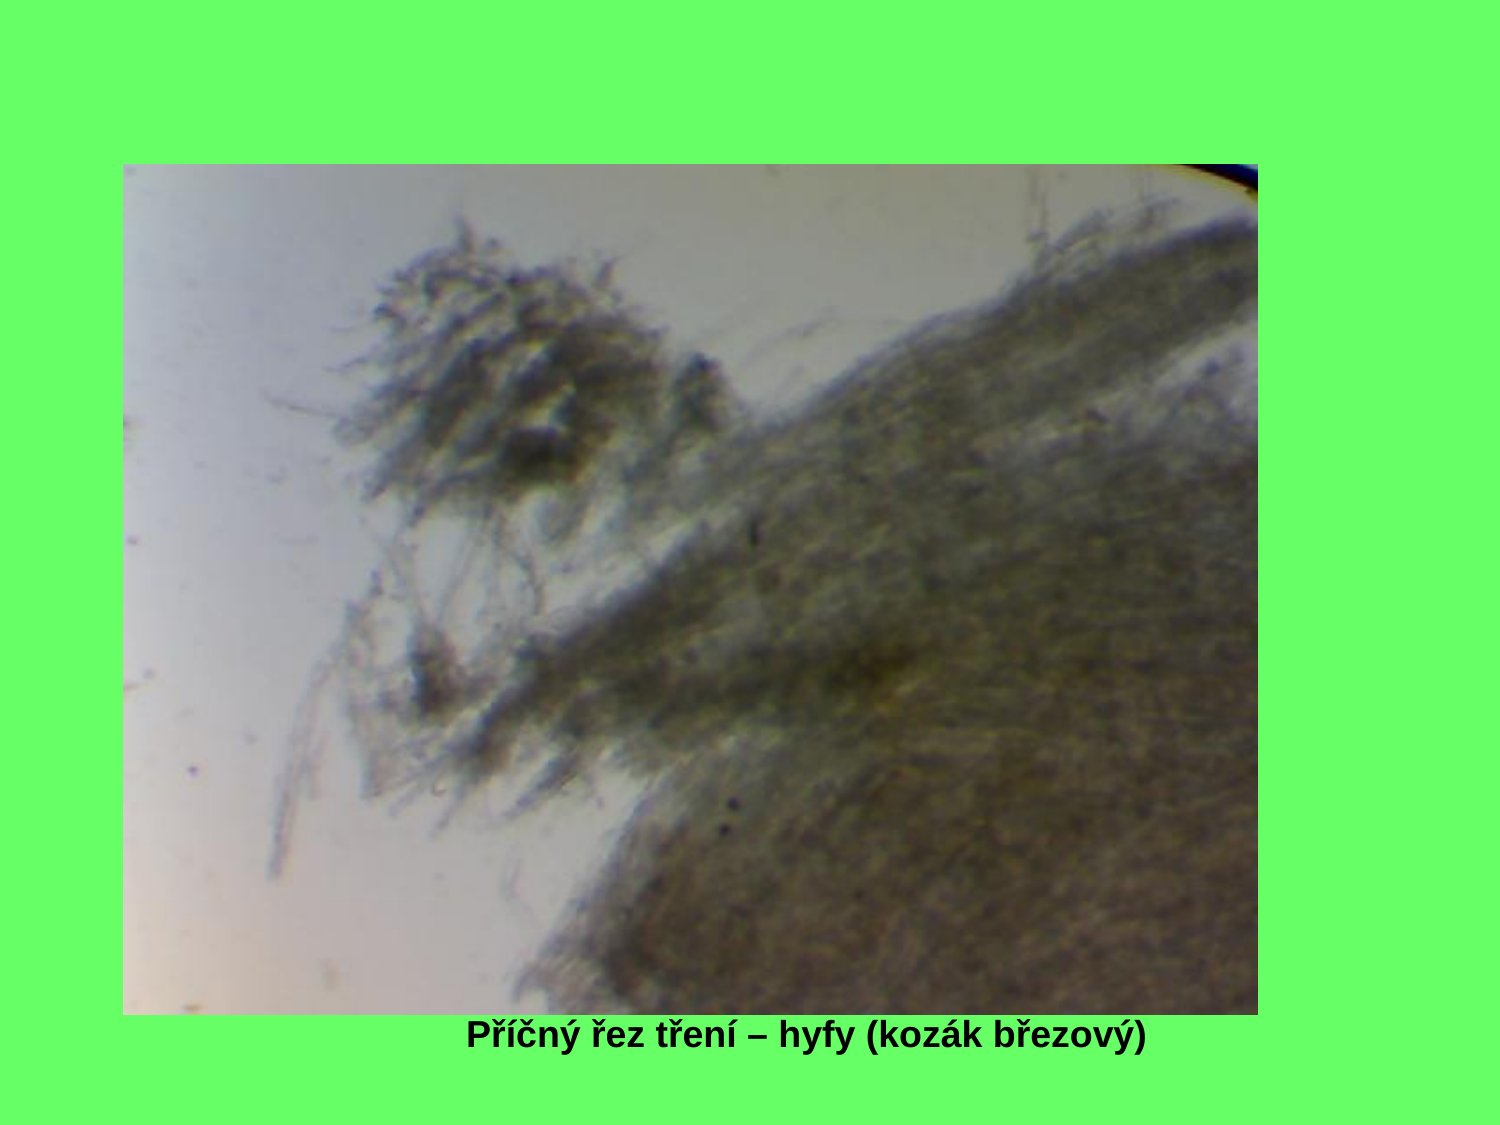

#
Příčný řez tření – hyfy (kozák březový)